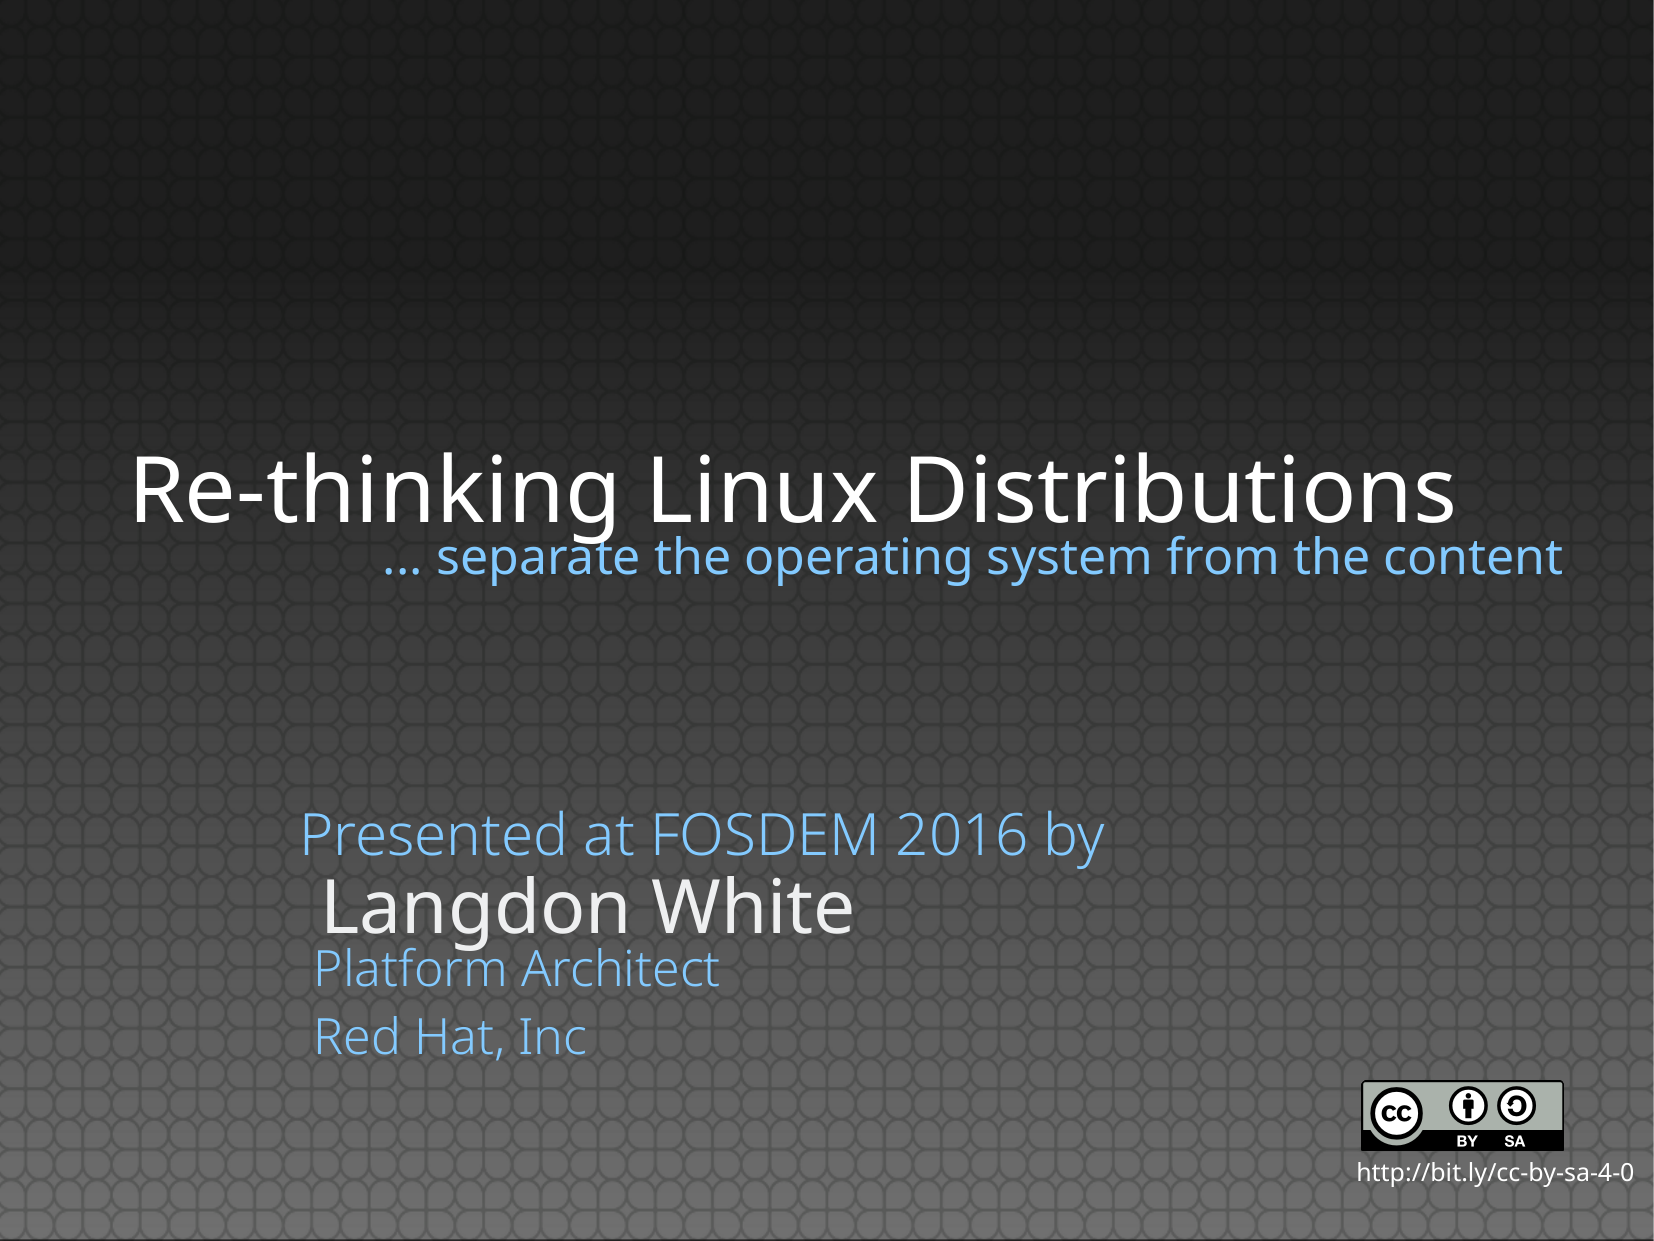

Re-thinking Linux Distributions
# ... separate the operating system from the content
Presented at FOSDEM 2016 by
Langdon White
Platform Architect
Red Hat, Inc
http://bit.ly/cc-by-sa-4-0